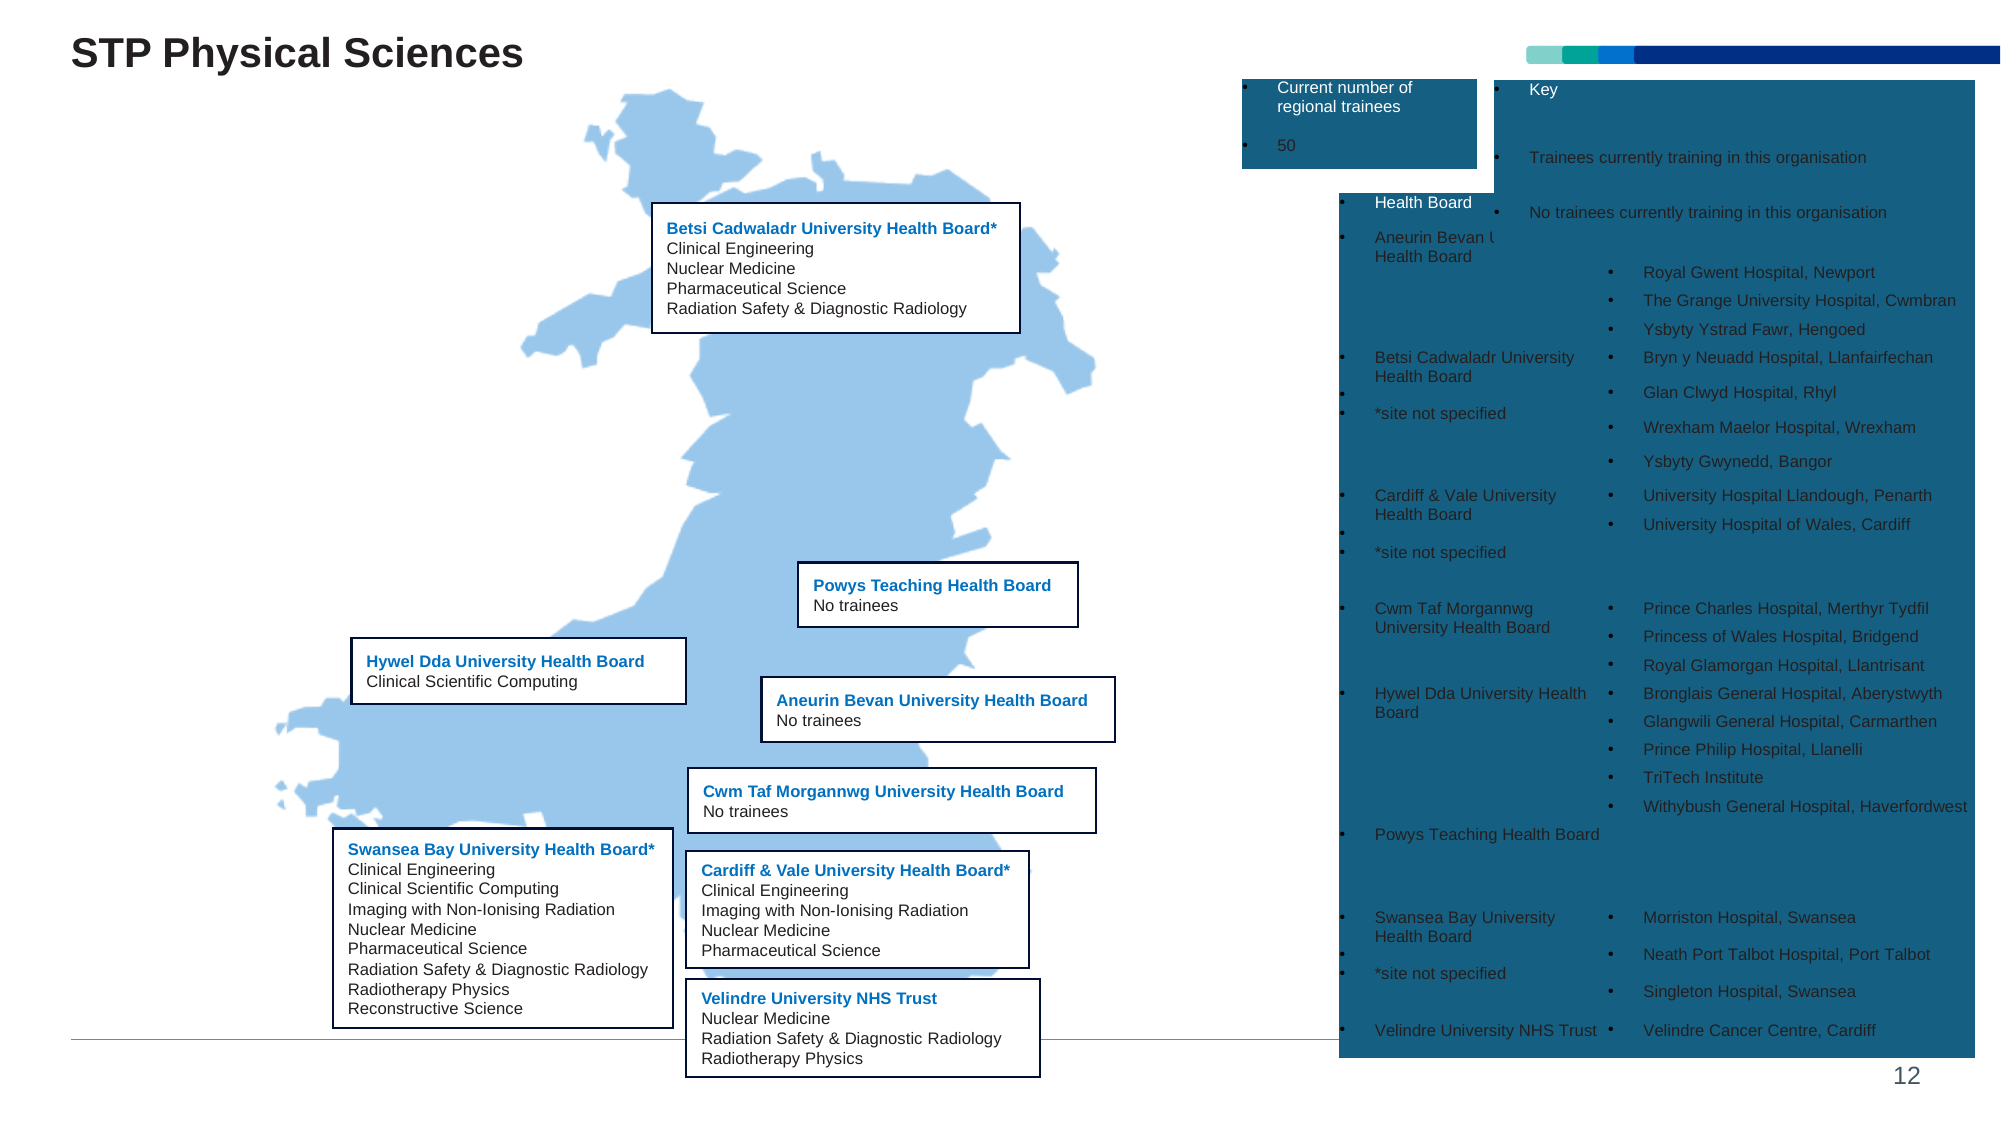

# STP Physical Sciences
| Current number of regional trainees |
| --- |
| 50 |
| Key | |
| --- | --- |
| Trainees currently training in this organisation | |
| No trainees currently training in this organisation | |
| Health Board | Organisation |
| --- | --- |
| Aneurin Bevan University Health Board | Nevill Hall Hospital, Abergavenny |
| | Royal Gwent Hospital, Newport |
| | The Grange University Hospital, Cwmbran |
| | Ysbyty Ystrad Fawr, Hengoed |
| Betsi Cadwaladr University Health Board \*site not specified | Bryn y Neuadd Hospital, Llanfairfechan |
| | Glan Clwyd Hospital, Rhyl |
| | Wrexham Maelor Hospital, Wrexham |
| | Ysbyty Gwynedd, Bangor |
| Cardiff & Vale University Health Board \*site not specified | University Hospital Llandough, Penarth |
| | University Hospital of Wales, Cardiff |
| Cwm Taf Morgannwg University Health Board | Prince Charles Hospital, Merthyr Tydfil |
| | Princess of Wales Hospital, Bridgend |
| | Royal Glamorgan Hospital, Llantrisant |
| Hywel Dda University Health Board | Bronglais General Hospital, Aberystwyth |
| | Glangwili General Hospital, Carmarthen |
| | Prince Philip Hospital, Llanelli |
| | TriTech Institute |
| | Withybush General Hospital, Haverfordwest |
| Powys Teaching Health Board | |
| Swansea Bay University Health Board \*site not specified | Morriston Hospital, Swansea |
| | Neath Port Talbot Hospital, Port Talbot |
| | Singleton Hospital, Swansea |
| Velindre University NHS Trust | Velindre Cancer Centre, Cardiff |
Betsi Cadwaladr University Health Board*
Clinical Engineering
Nuclear Medicine
Pharmaceutical Science
Radiation Safety & Diagnostic Radiology
Powys Teaching Health Board
No trainees
Hywel Dda University Health Board
Clinical Scientific Computing
Aneurin Bevan University Health Board
No trainees
Cwm Taf Morgannwg University Health Board
No trainees
Swansea Bay University Health Board*
Clinical Engineering
Clinical Scientific Computing
Imaging with Non-Ionising Radiation
Nuclear Medicine
Pharmaceutical Science
Radiation Safety & Diagnostic Radiology
Radiotherapy Physics
Reconstructive Science
Cardiff & Vale University Health Board*
Clinical Engineering
Imaging with Non-Ionising Radiation
Nuclear Medicine
Pharmaceutical Science
Velindre University NHS Trust
Nuclear Medicine
Radiation Safety & Diagnostic Radiology
Radiotherapy Physics